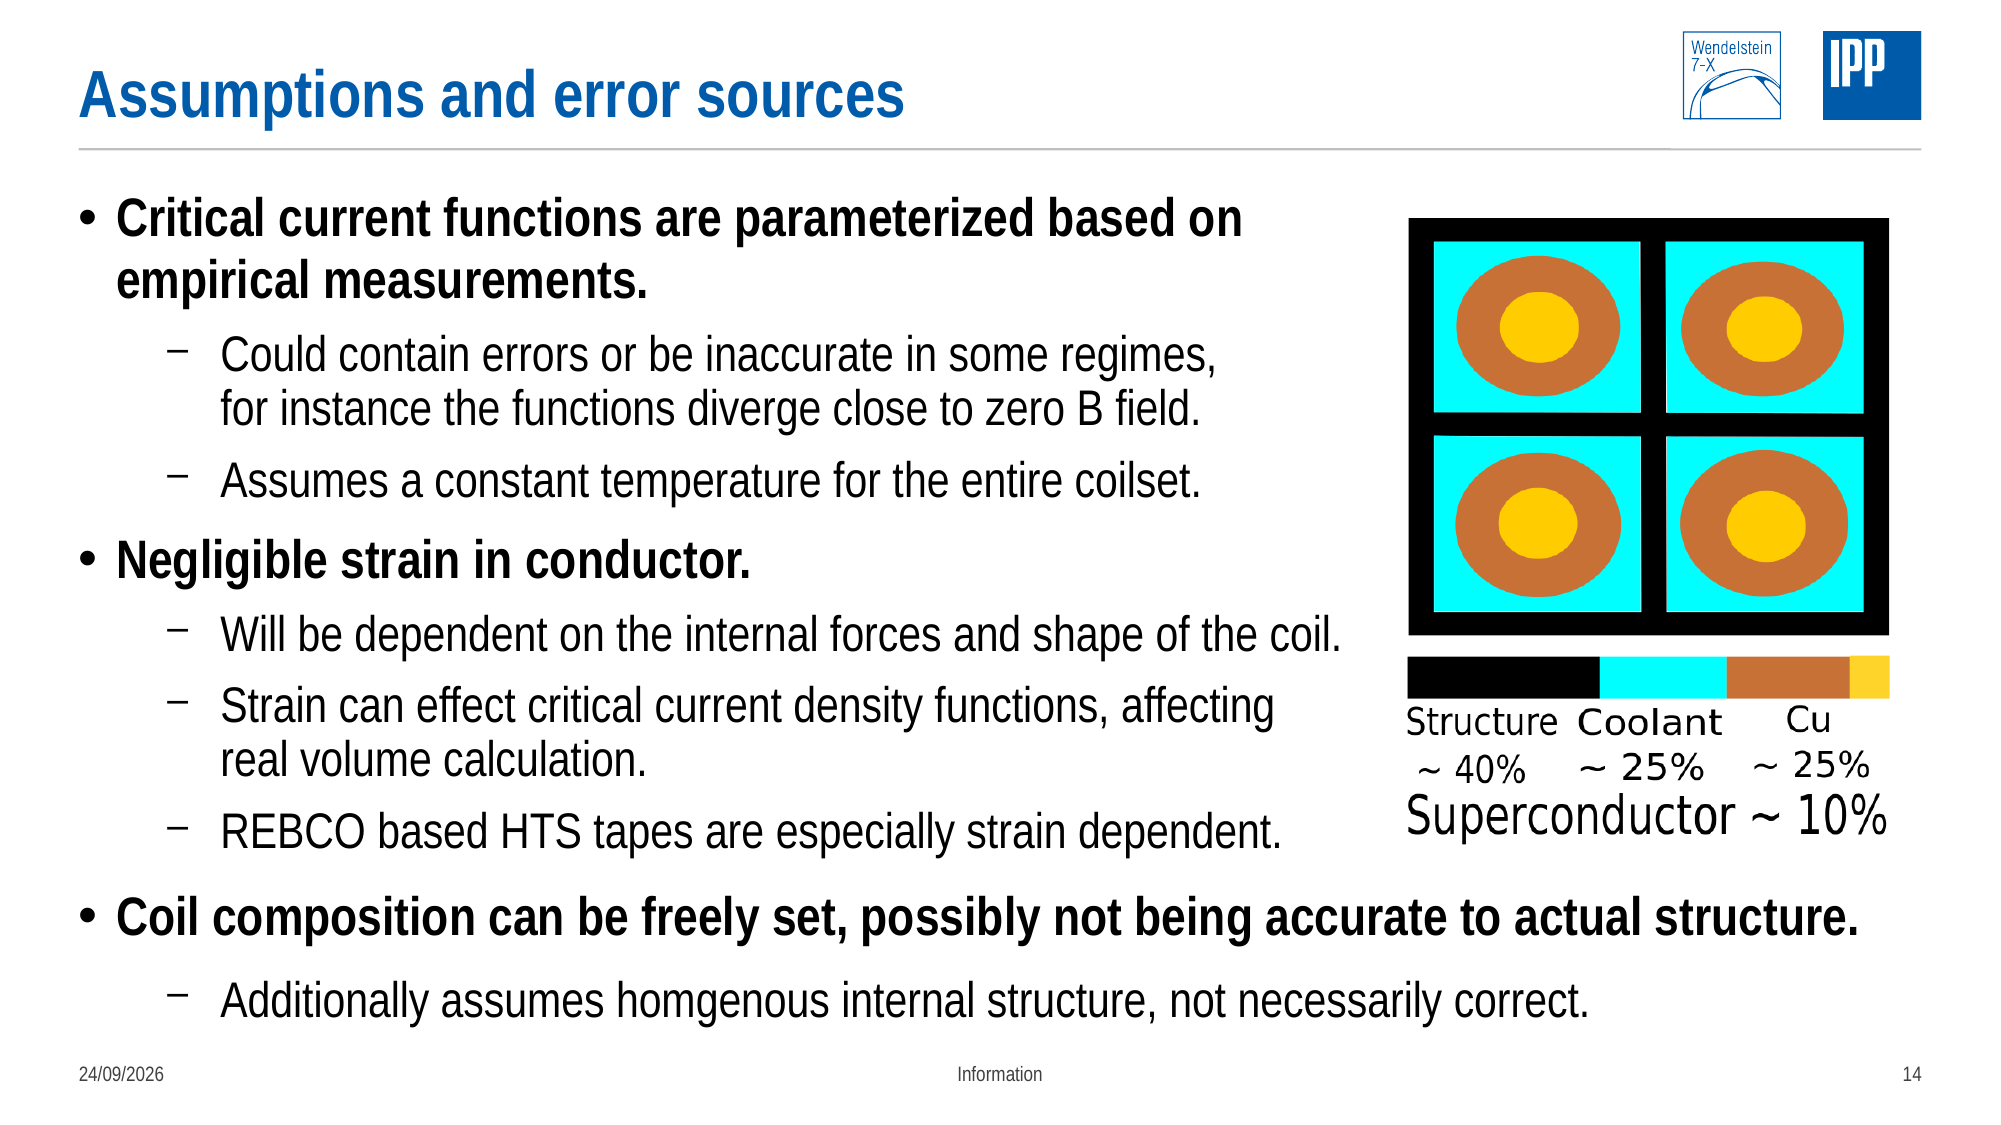

# Assumptions and error sources
Critical current functions are parameterized based on
empirical measurements.
Could contain errors or be inaccurate in some regimes,
for instance the functions diverge close to zero B field.
Assumes a constant temperature for the entire coilset.
Negligible strain in conductor.
Will be dependent on the internal forces and shape of the coil.
Strain can effect critical current density functions, affecting
real volume calculation.
REBCO based HTS tapes are especially strain dependent.
Coil composition can be freely set, possibly not being accurate to actual structure.
Additionally assumes homgenous internal structure, not necessarily correct.
Information